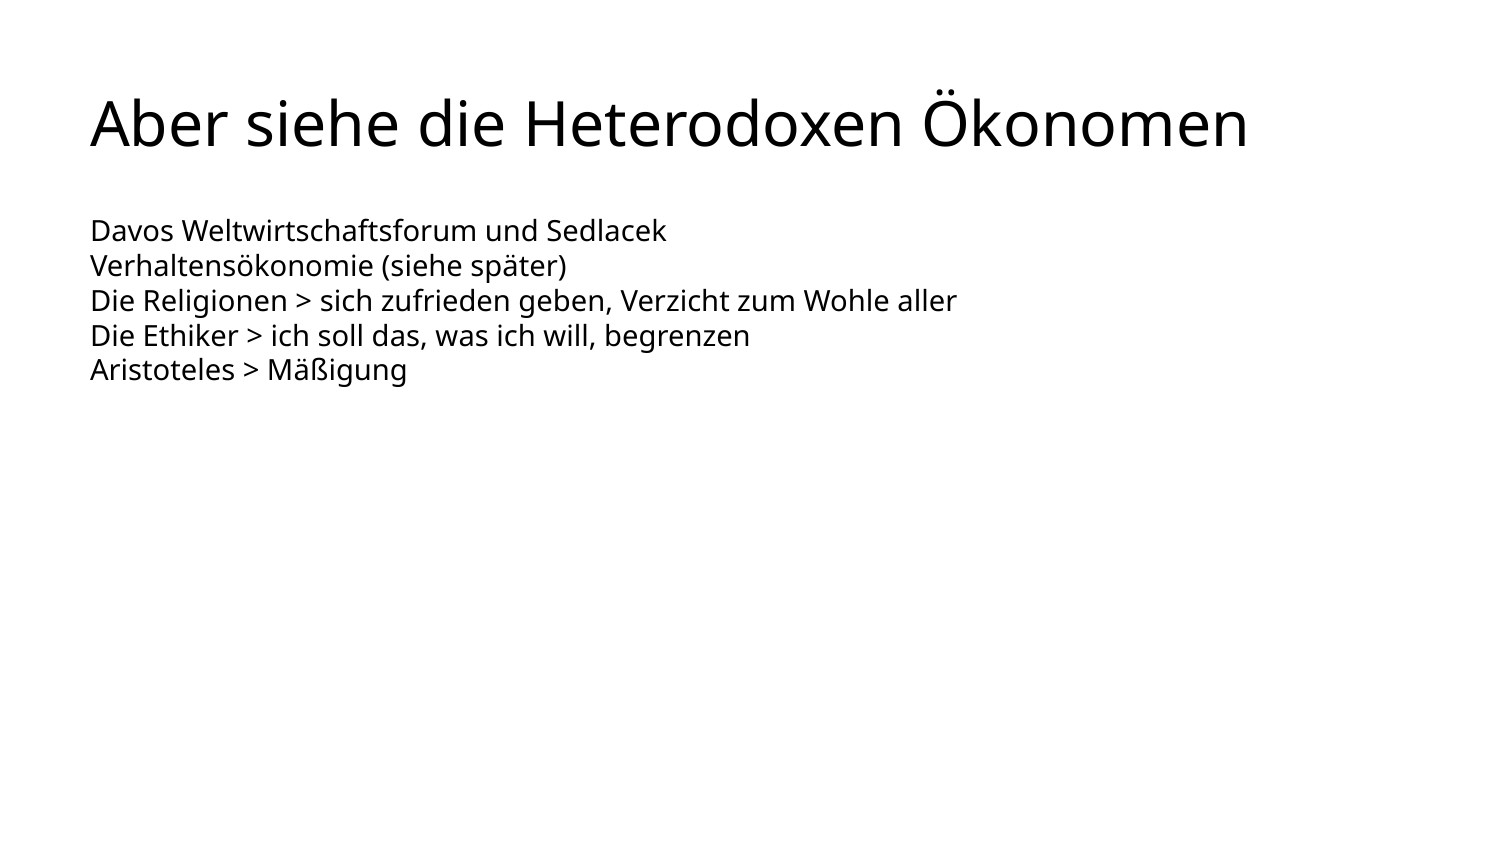

# Aber siehe die Heterodoxen Ökonomen
Davos Weltwirtschaftsforum und Sedlacek
Verhaltensökonomie (siehe später)
Die Religionen > sich zufrieden geben, Verzicht zum Wohle aller
Die Ethiker > ich soll das, was ich will, begrenzen
Aristoteles > Mäßigung